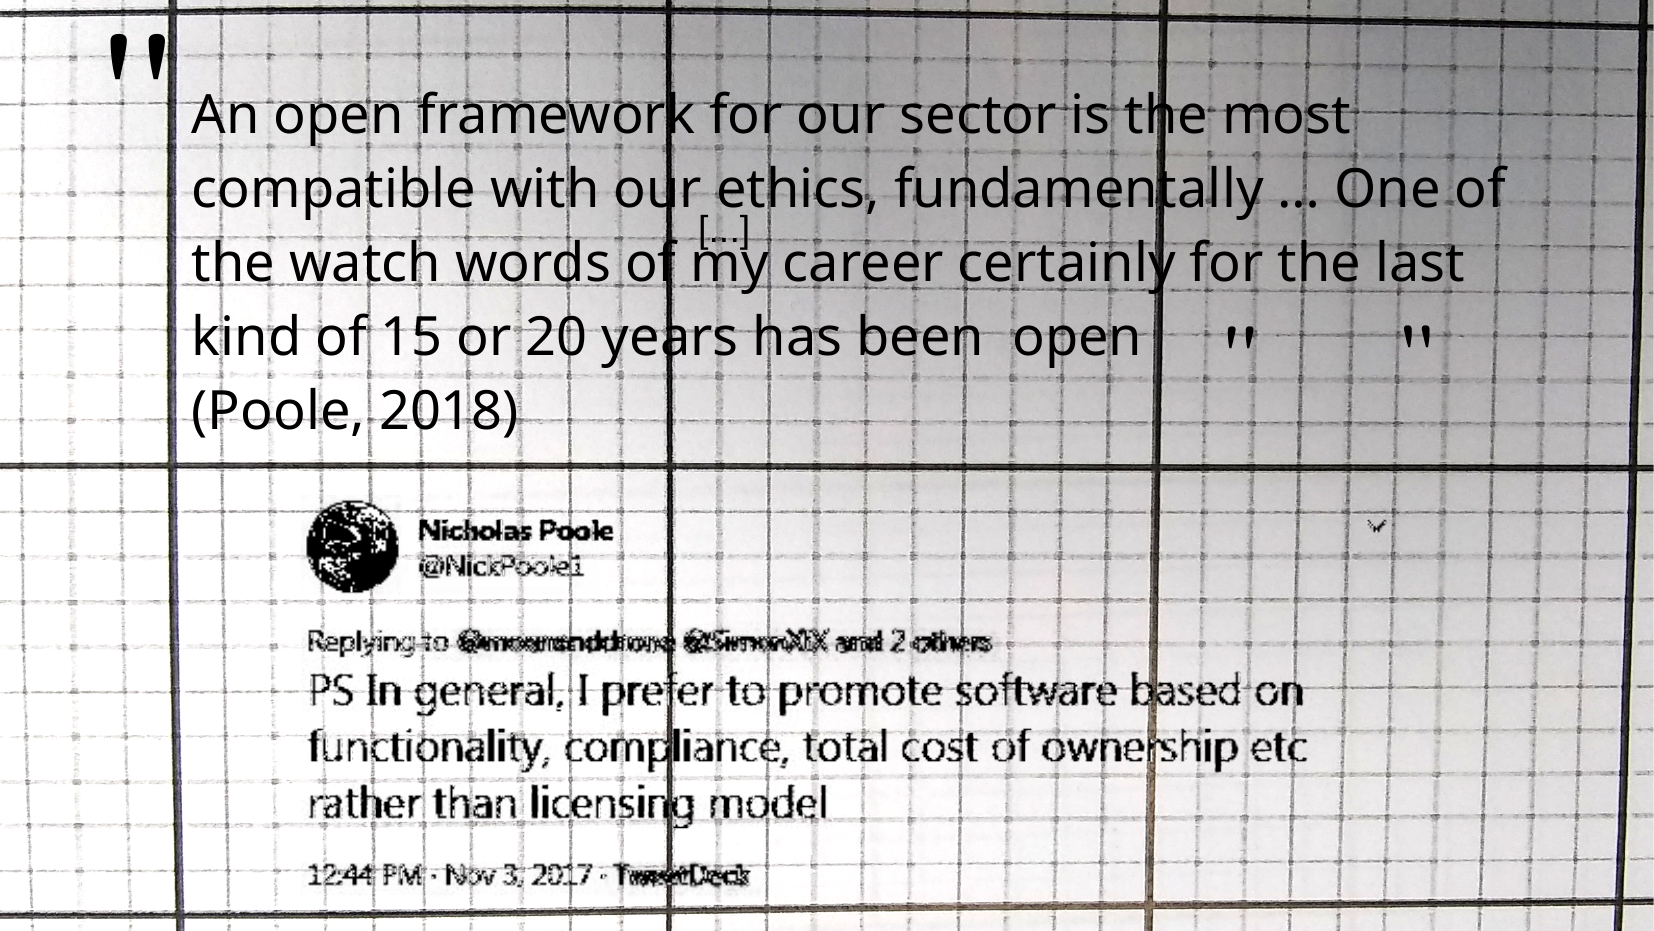

An open framework for our sector is the most compatible with our ethics, fundamentally … One of the watch words of my career certainly for the last kind of 15 or 20 years has been open
(Poole, 2018)
[...]